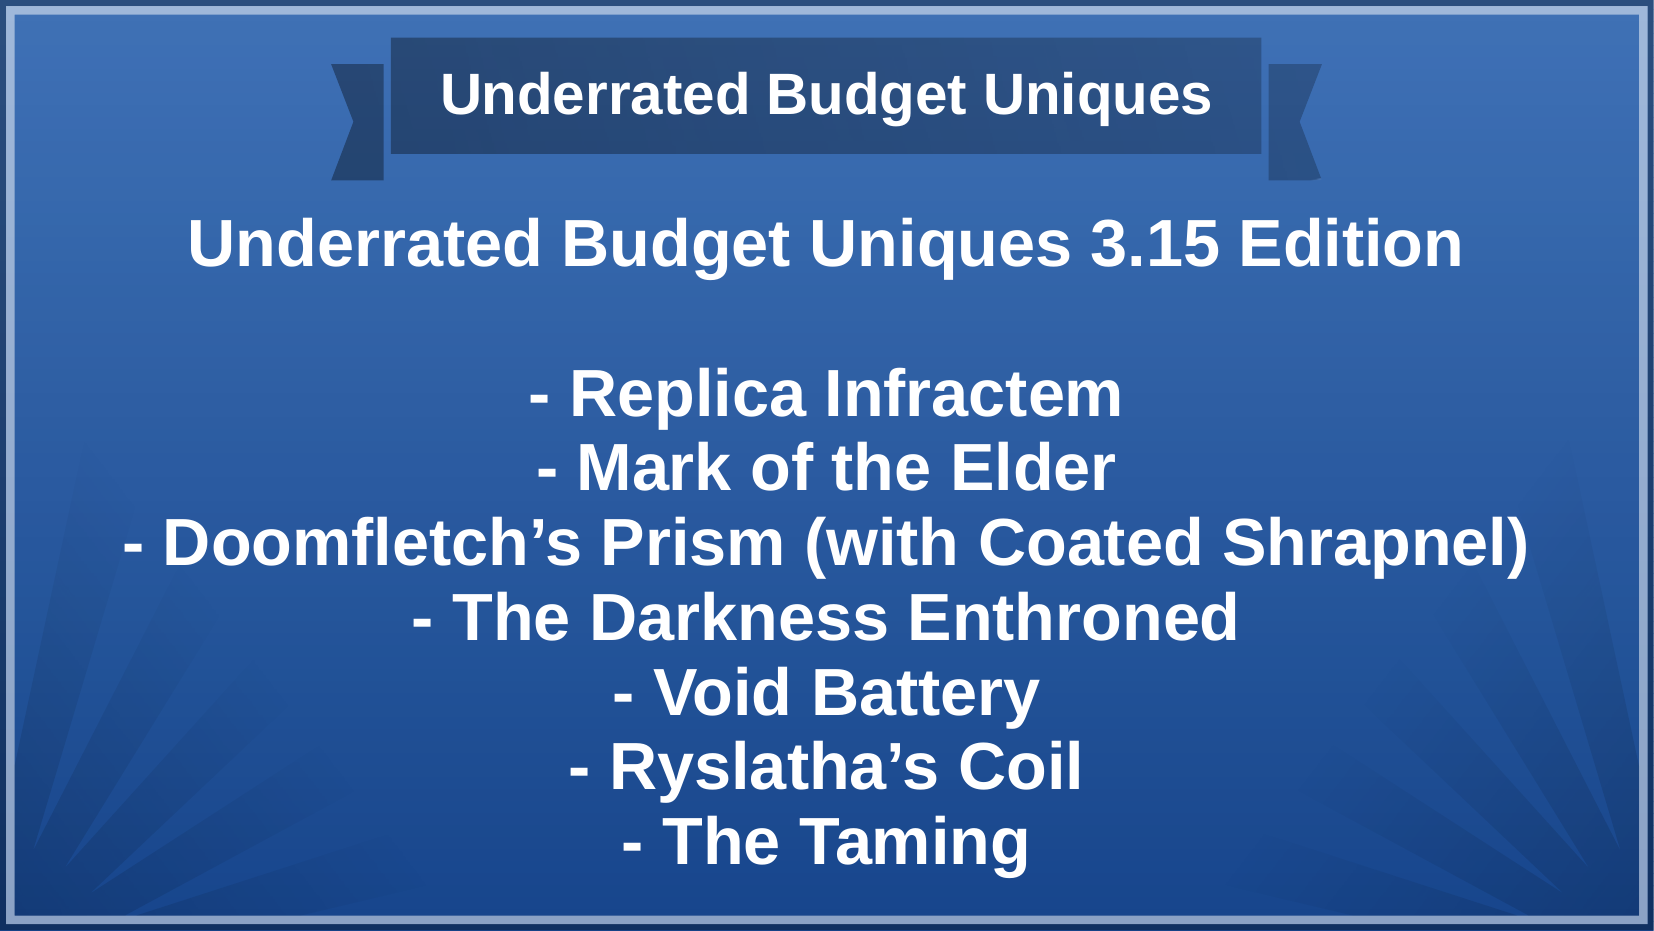

# Underrated Budget Uniques
Underrated Budget Uniques 3.15 Edition
- Replica Infractem
- Mark of the Elder
- Doomfletch’s Prism (with Coated Shrapnel)
- The Darkness Enthroned
- Void Battery
- Ryslatha’s Coil
- The Taming